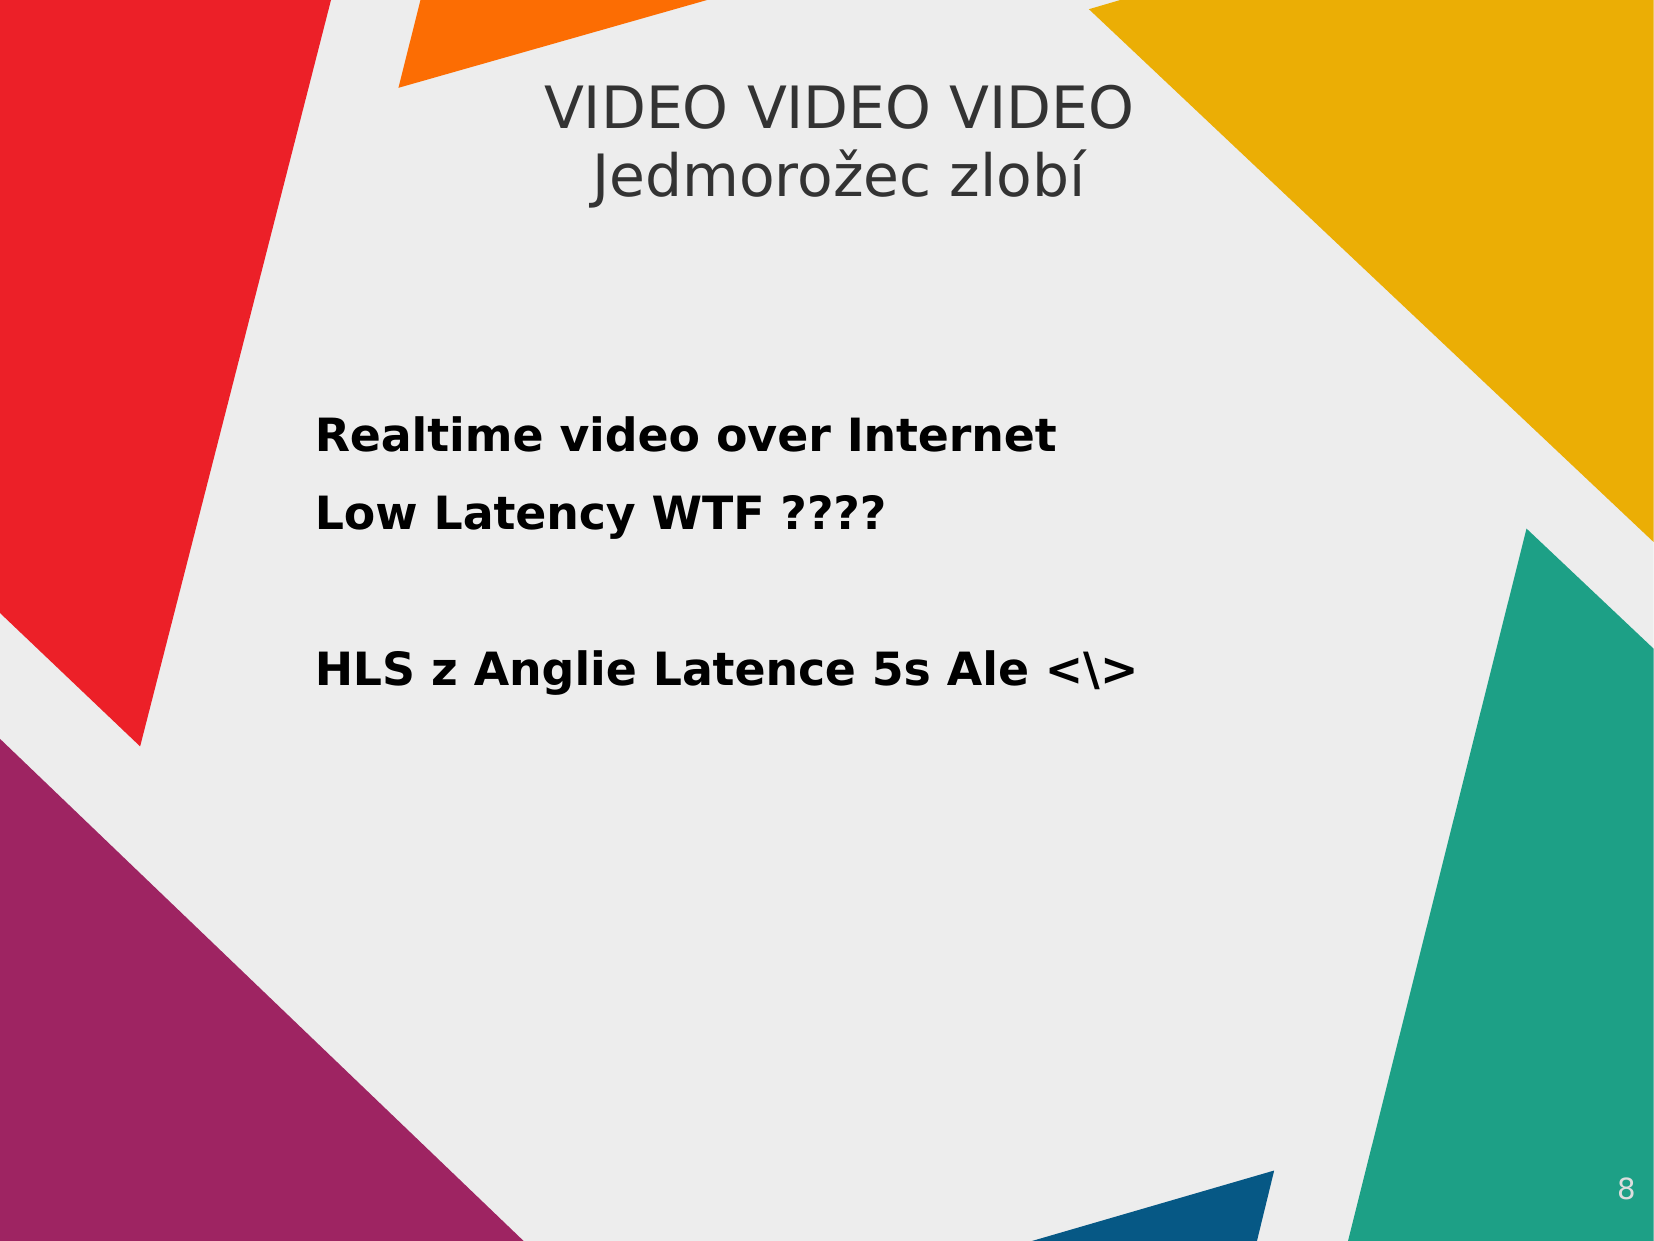

# VIDEO VIDEO VIDEO Jedmorožec zlobí
Realtime video over Internet
Low Latency WTF ????
HLS z Anglie Latence 5s Ale <\>
8